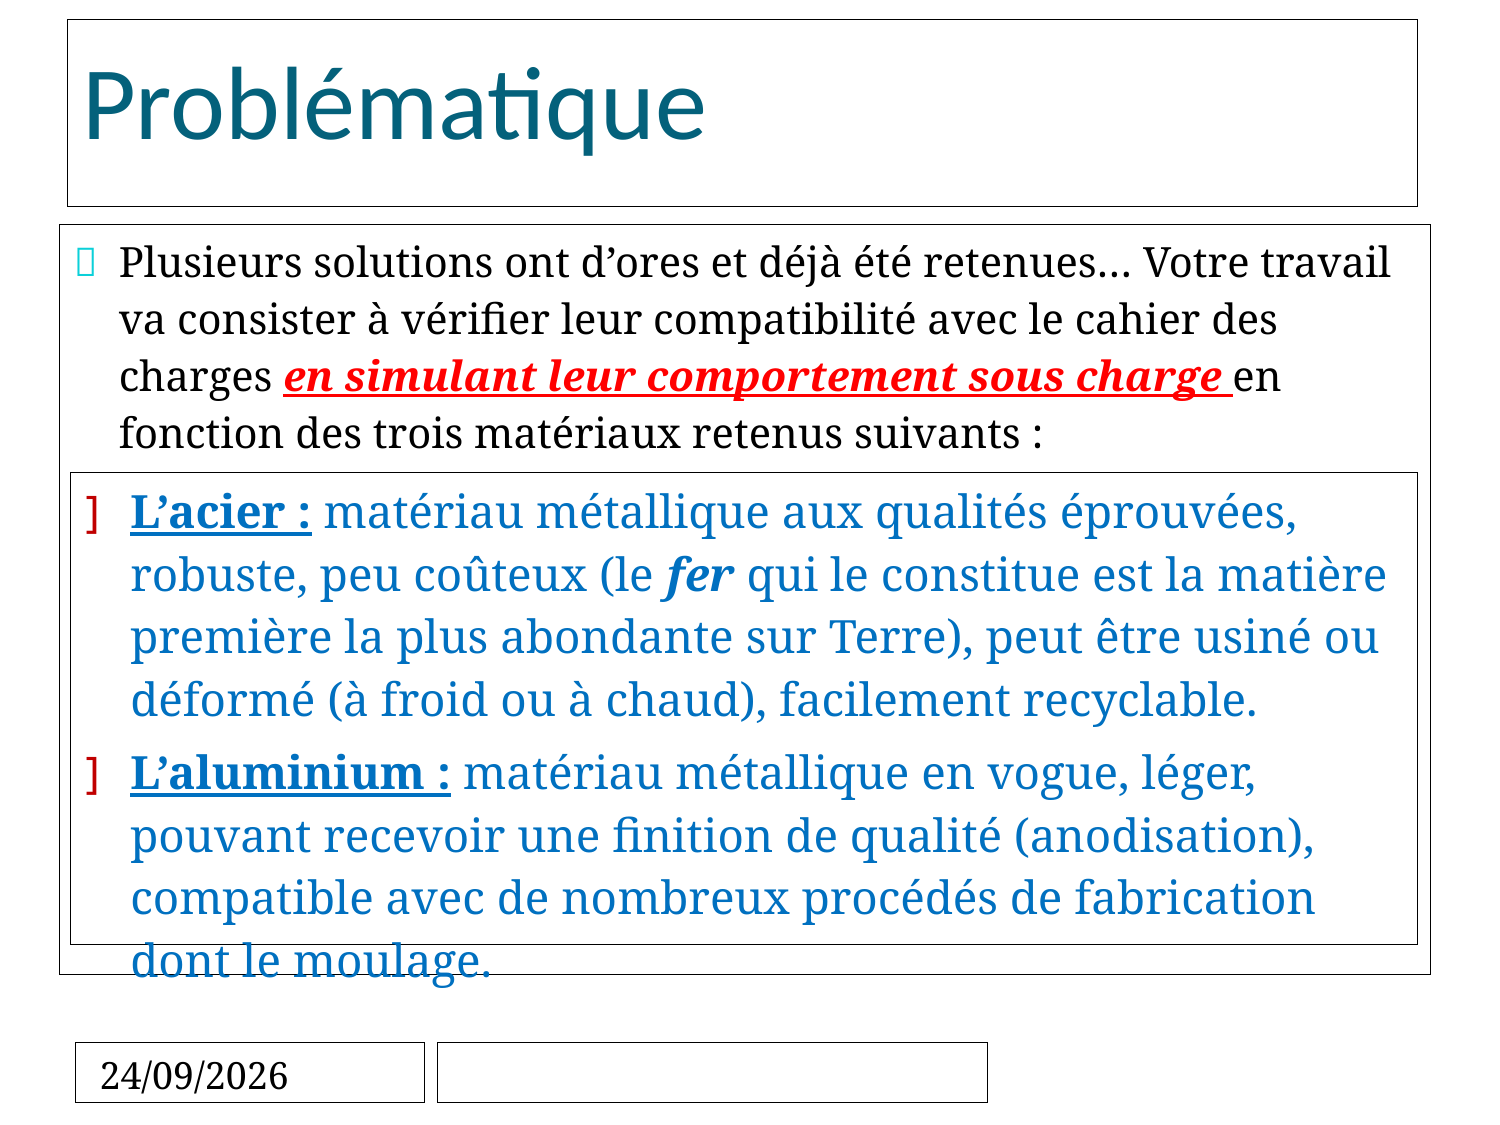

# Problématique
Plusieurs solutions ont d’ores et déjà été retenues… Votre travail va consister à vérifier leur compatibilité avec le cahier des charges en simulant leur comportement sous charge en fonction des trois matériaux retenus suivants :
L’acier : matériau métallique aux qualités éprouvées, robuste, peu coûteux (le fer qui le constitue est la matière première la plus abondante sur Terre), peut être usiné ou déformé (à froid ou à chaud), facilement recyclable.
L’aluminium : matériau métallique en vogue, léger, pouvant recevoir une finition de qualité (anodisation), compatible avec de nombreux procédés de fabrication dont le moulage.